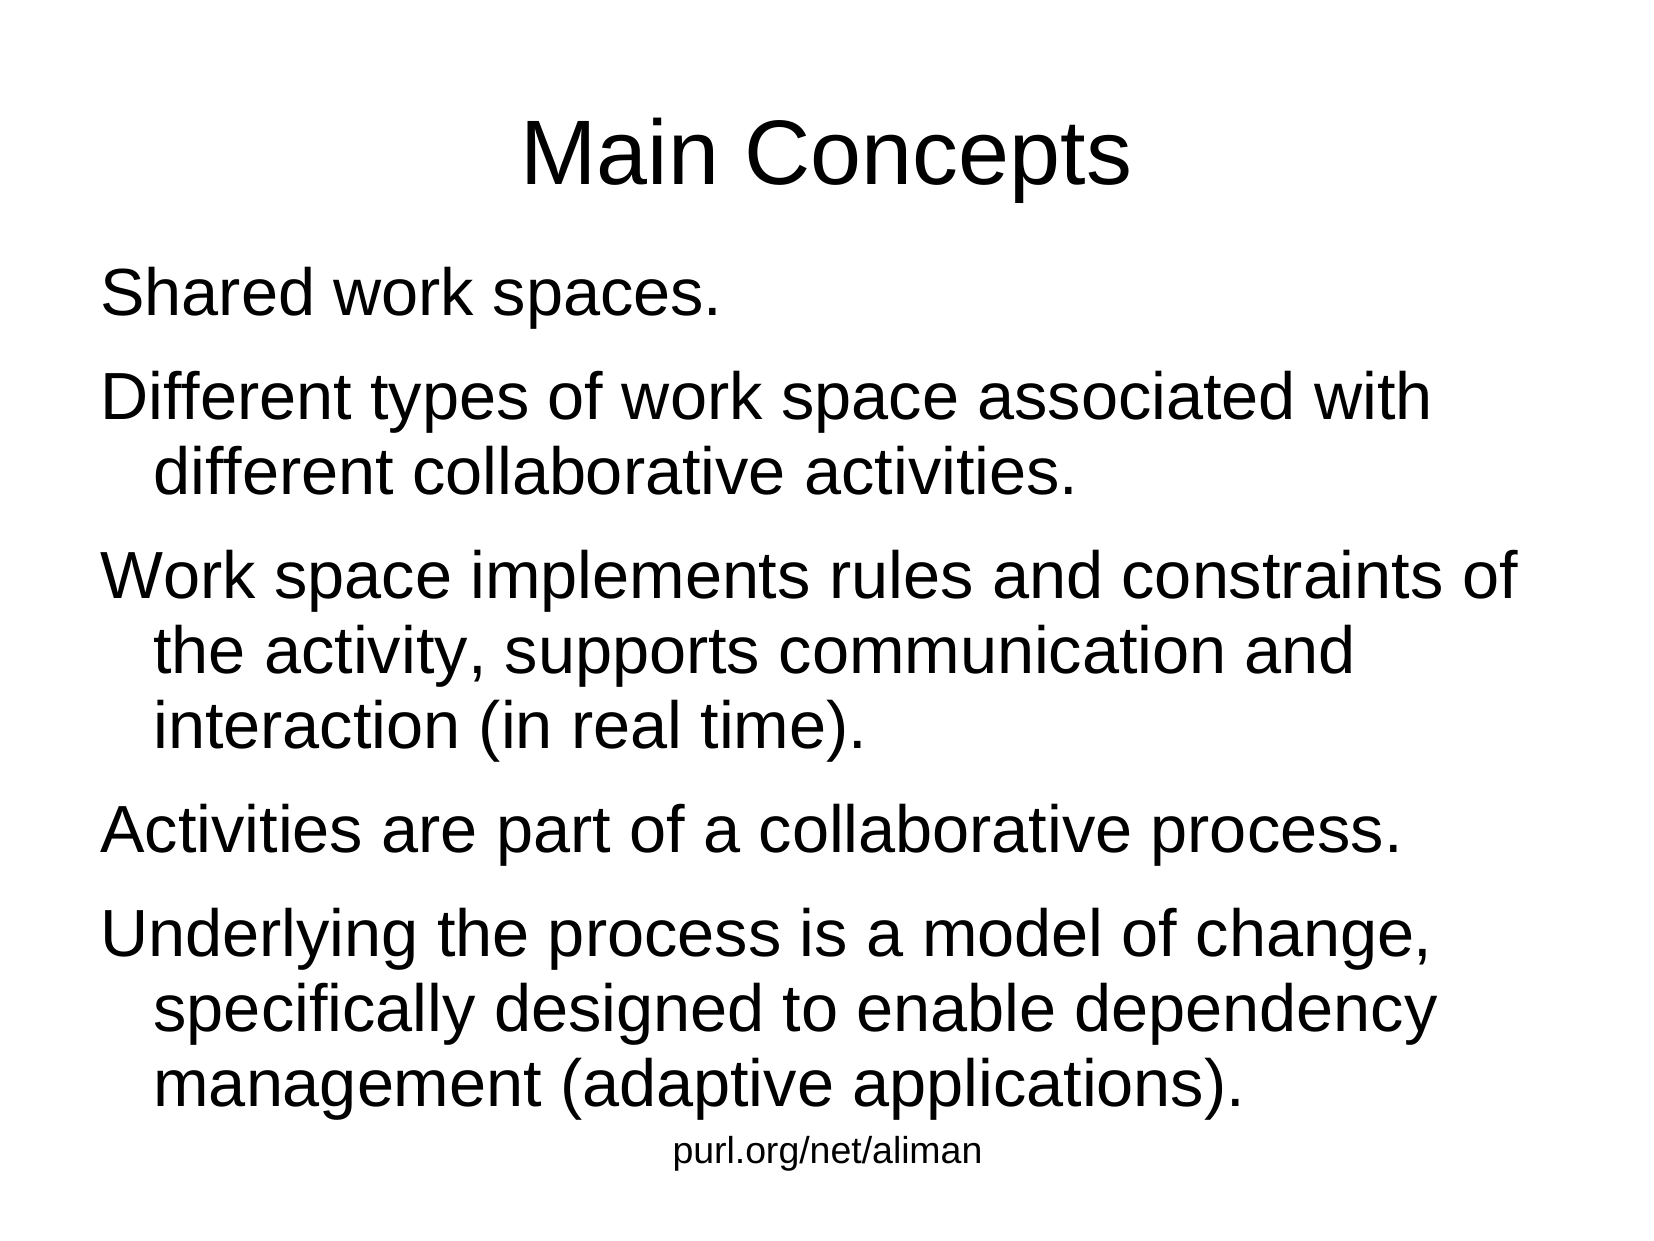

# Main Concepts
Shared work spaces.
Different types of work space associated with different collaborative activities.
Work space implements rules and constraints of the activity, supports communication and interaction (in real time).
Activities are part of a collaborative process.
Underlying the process is a model of change, specifically designed to enable dependency management (adaptive applications).